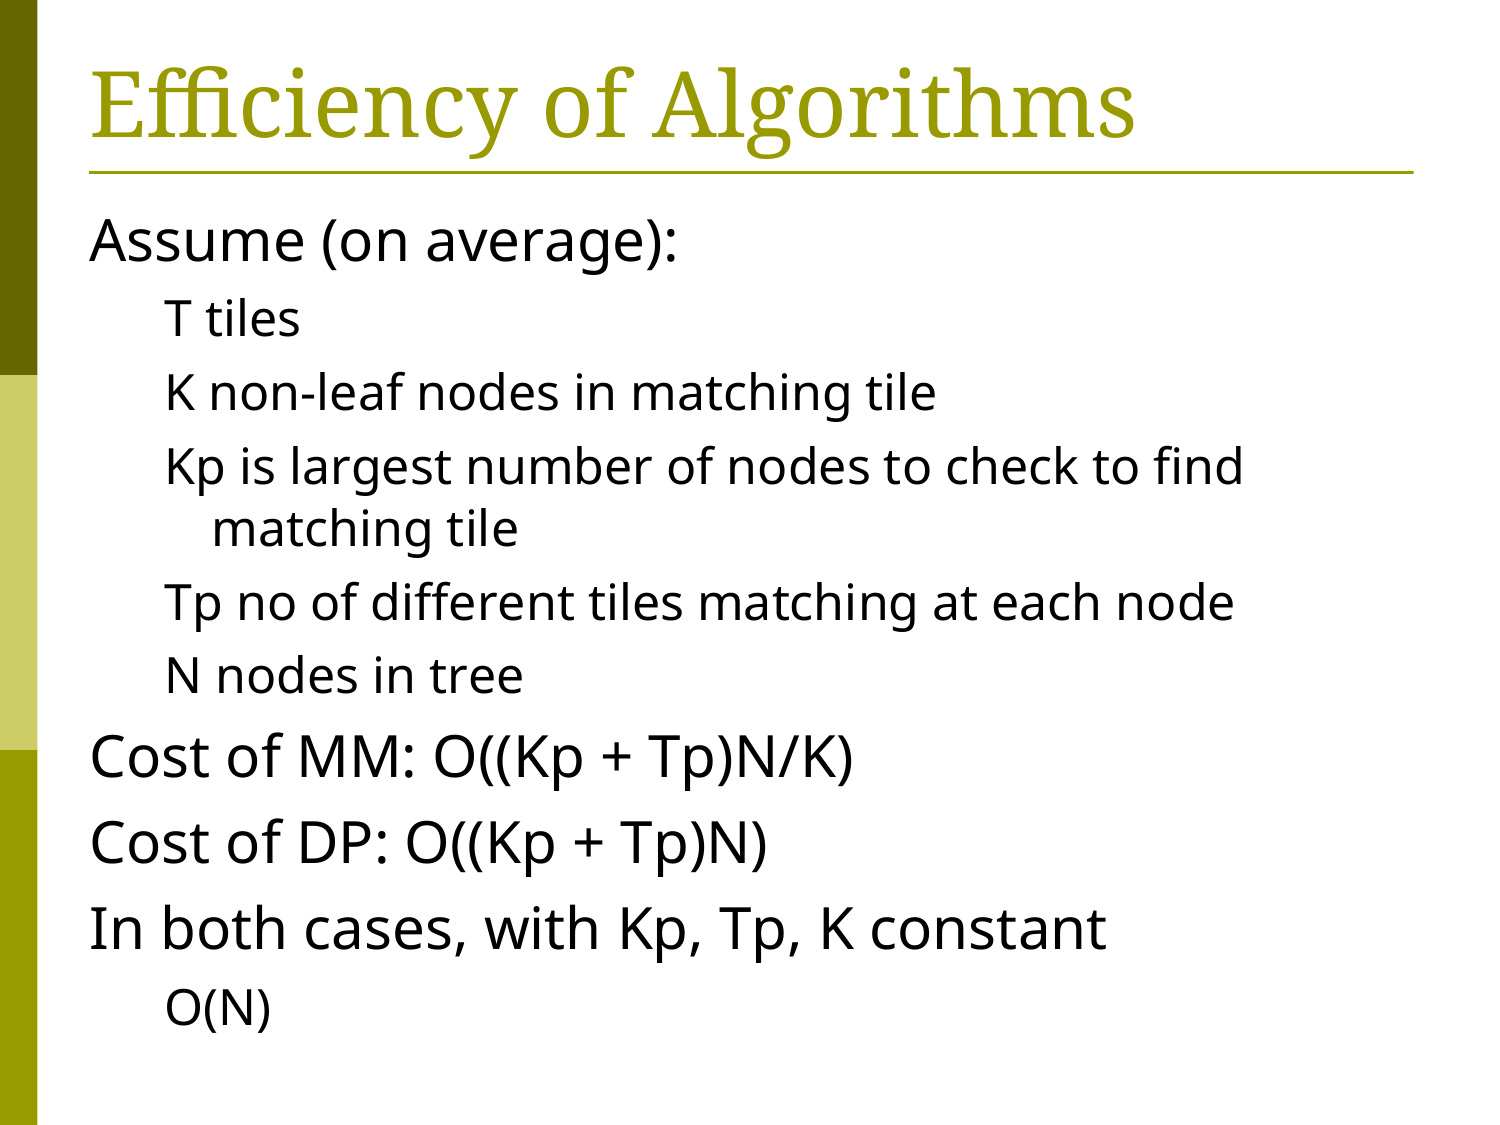

# Efficiency of Algorithms
Assume (on average):
T tiles
K non-leaf nodes in matching tile
Kp is largest number of nodes to check to find matching tile
Tp no of different tiles matching at each node
N nodes in tree
Cost of MM: O((Kp + Tp)N/K)
Cost of DP: O((Kp + Tp)N)
In both cases, with Kp, Tp, K constant
O(N)